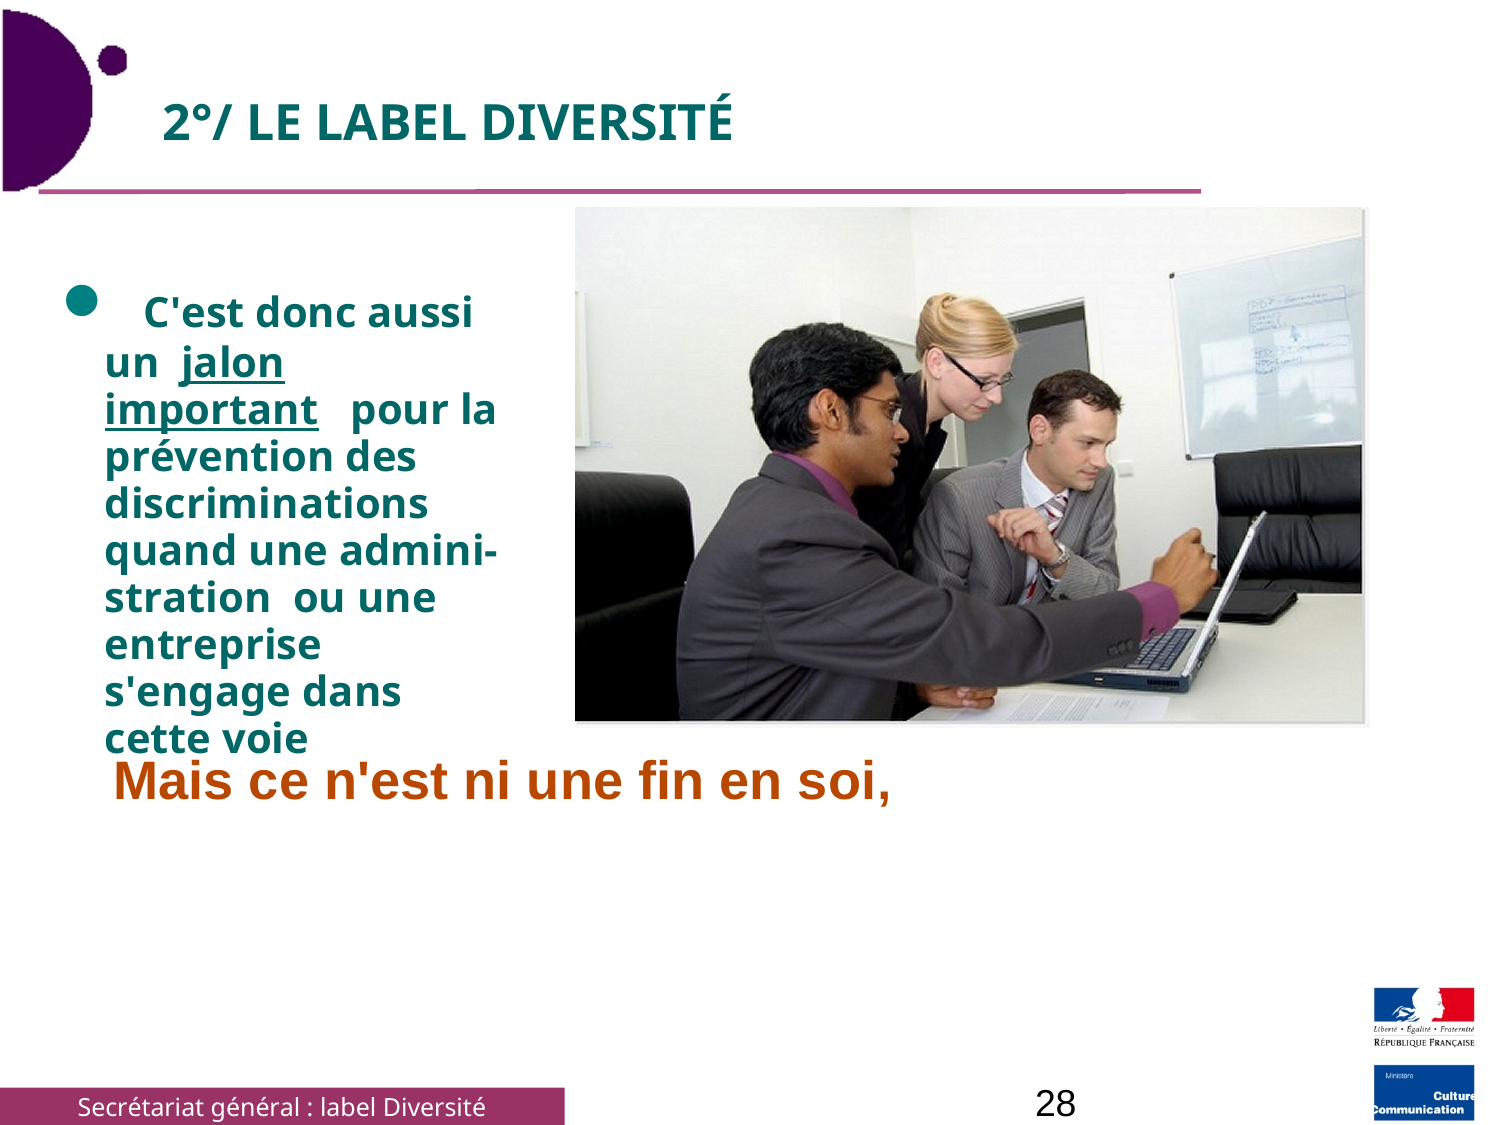

2°/ LE LABEL DIVERSITÉ
 C'est donc aussi un jalon important pour la prévention des discriminations quand une admini-stration ou une entreprise s'engage dans cette voie
Mais ce n'est ni une fin en soi,